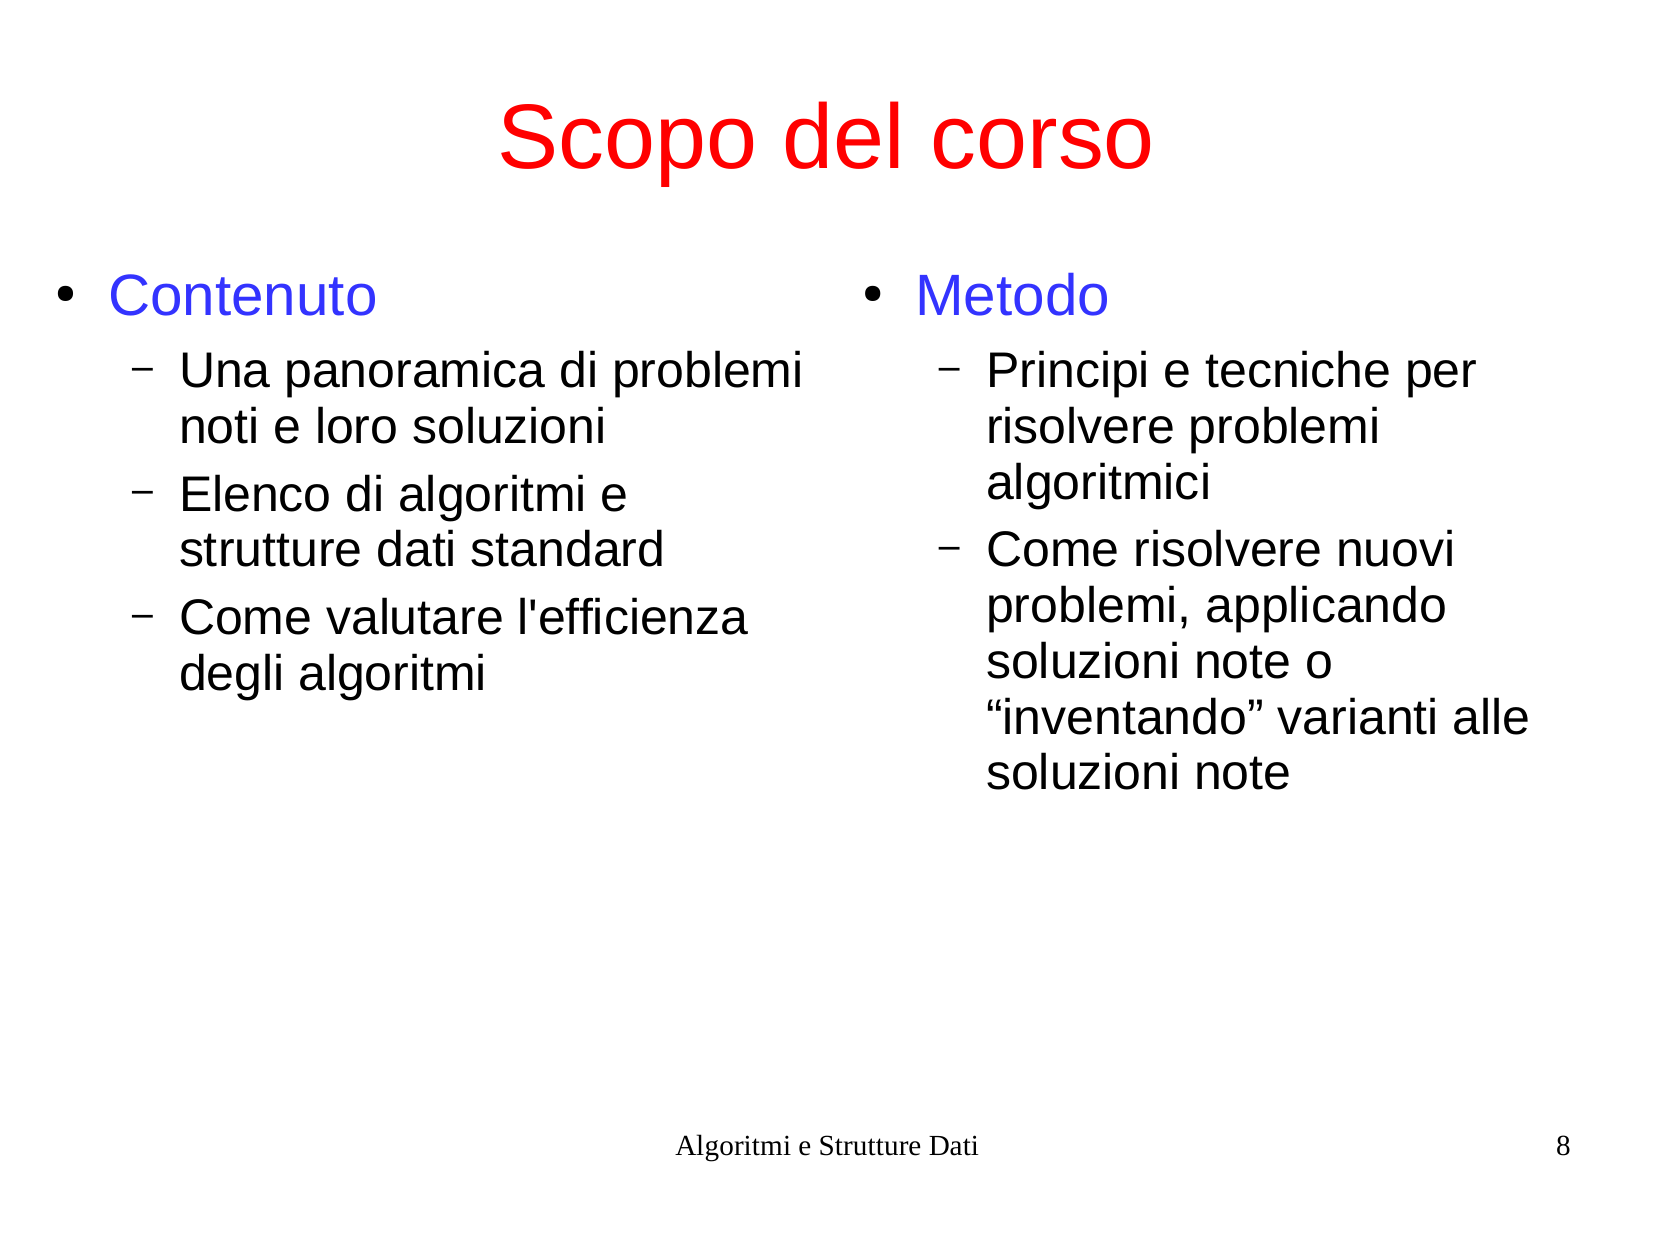

# Scopo del corso
Contenuto
Una panoramica di problemi noti e loro soluzioni
Elenco di algoritmi e strutture dati standard
Come valutare l'efficienza degli algoritmi
Metodo
Principi e tecniche per risolvere problemi algoritmici
Come risolvere nuovi problemi, applicando soluzioni note o “inventando” varianti alle soluzioni note
Algoritmi e Strutture Dati
8